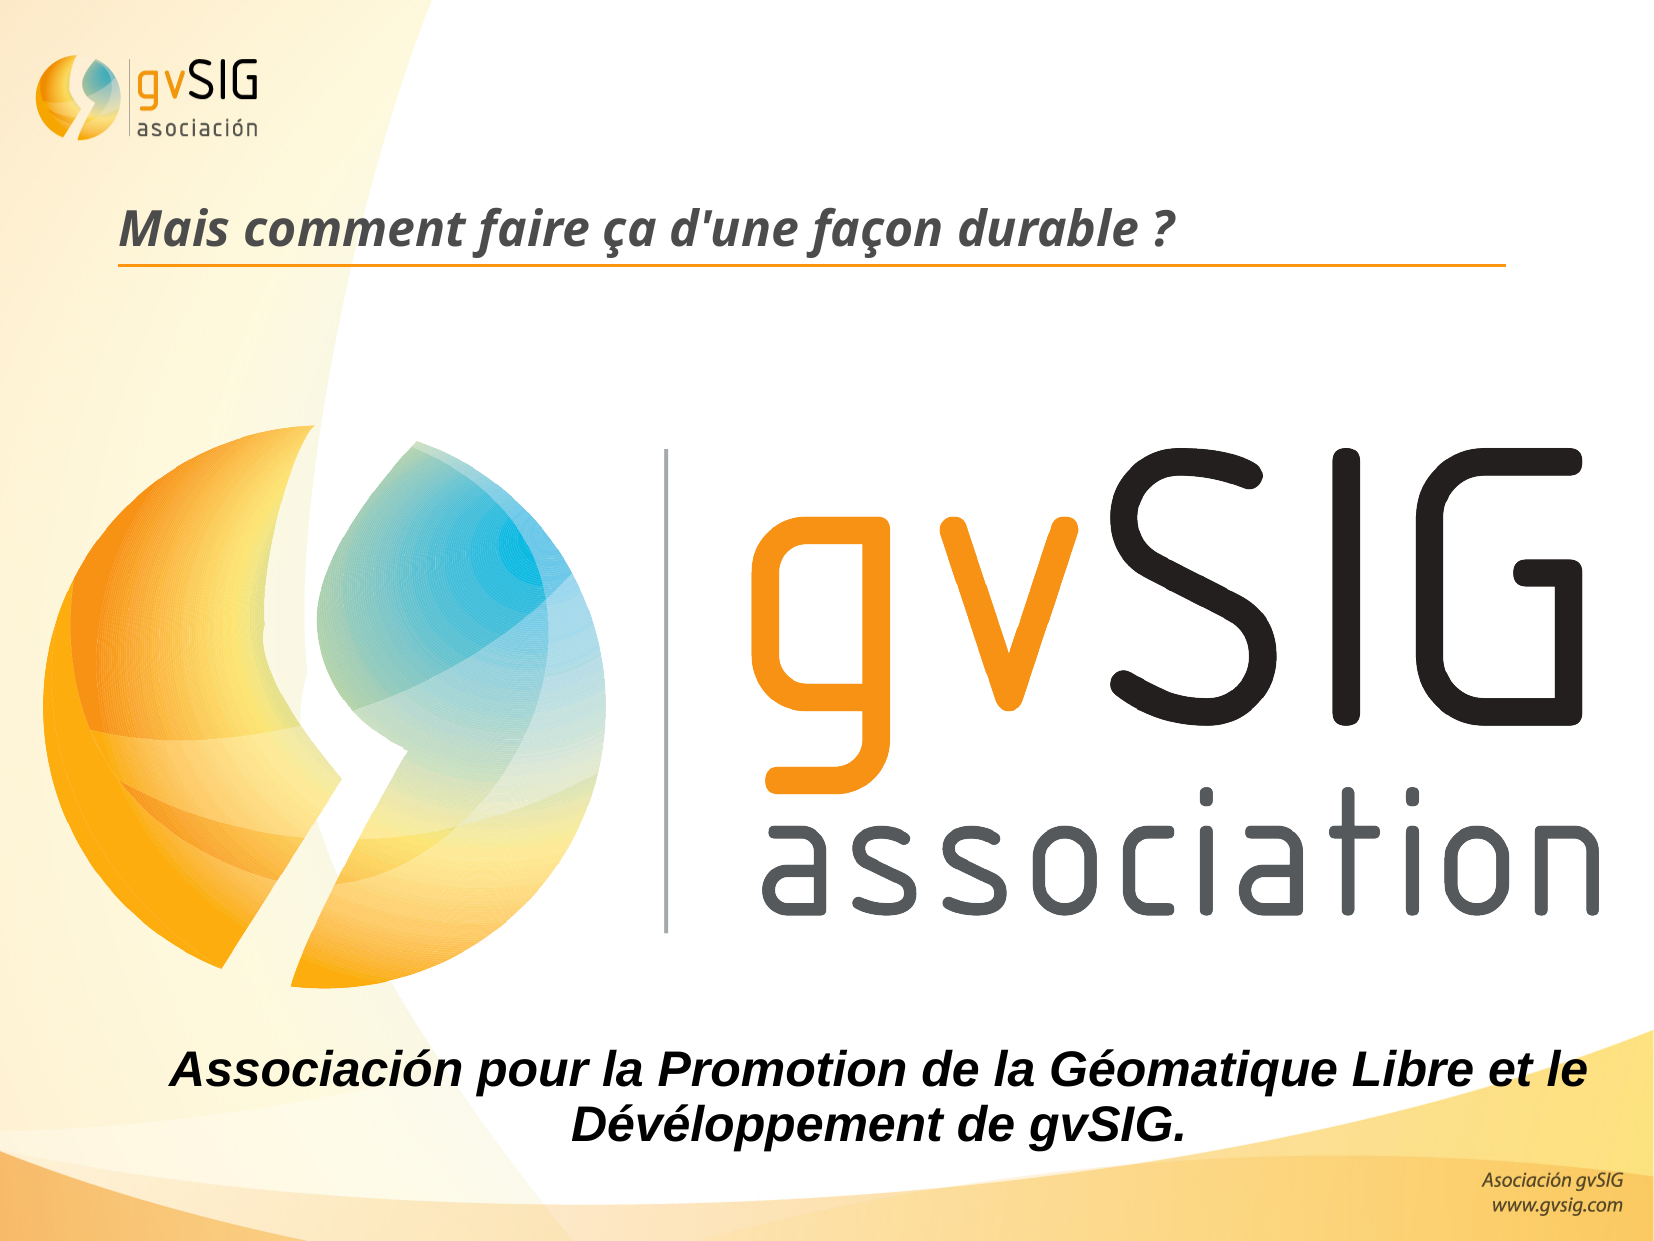

# Mais comment faire ça d'une façon durable ?
Associación pour la Promotion de la Géomatique Libre et le Dévéloppement de gvSIG.